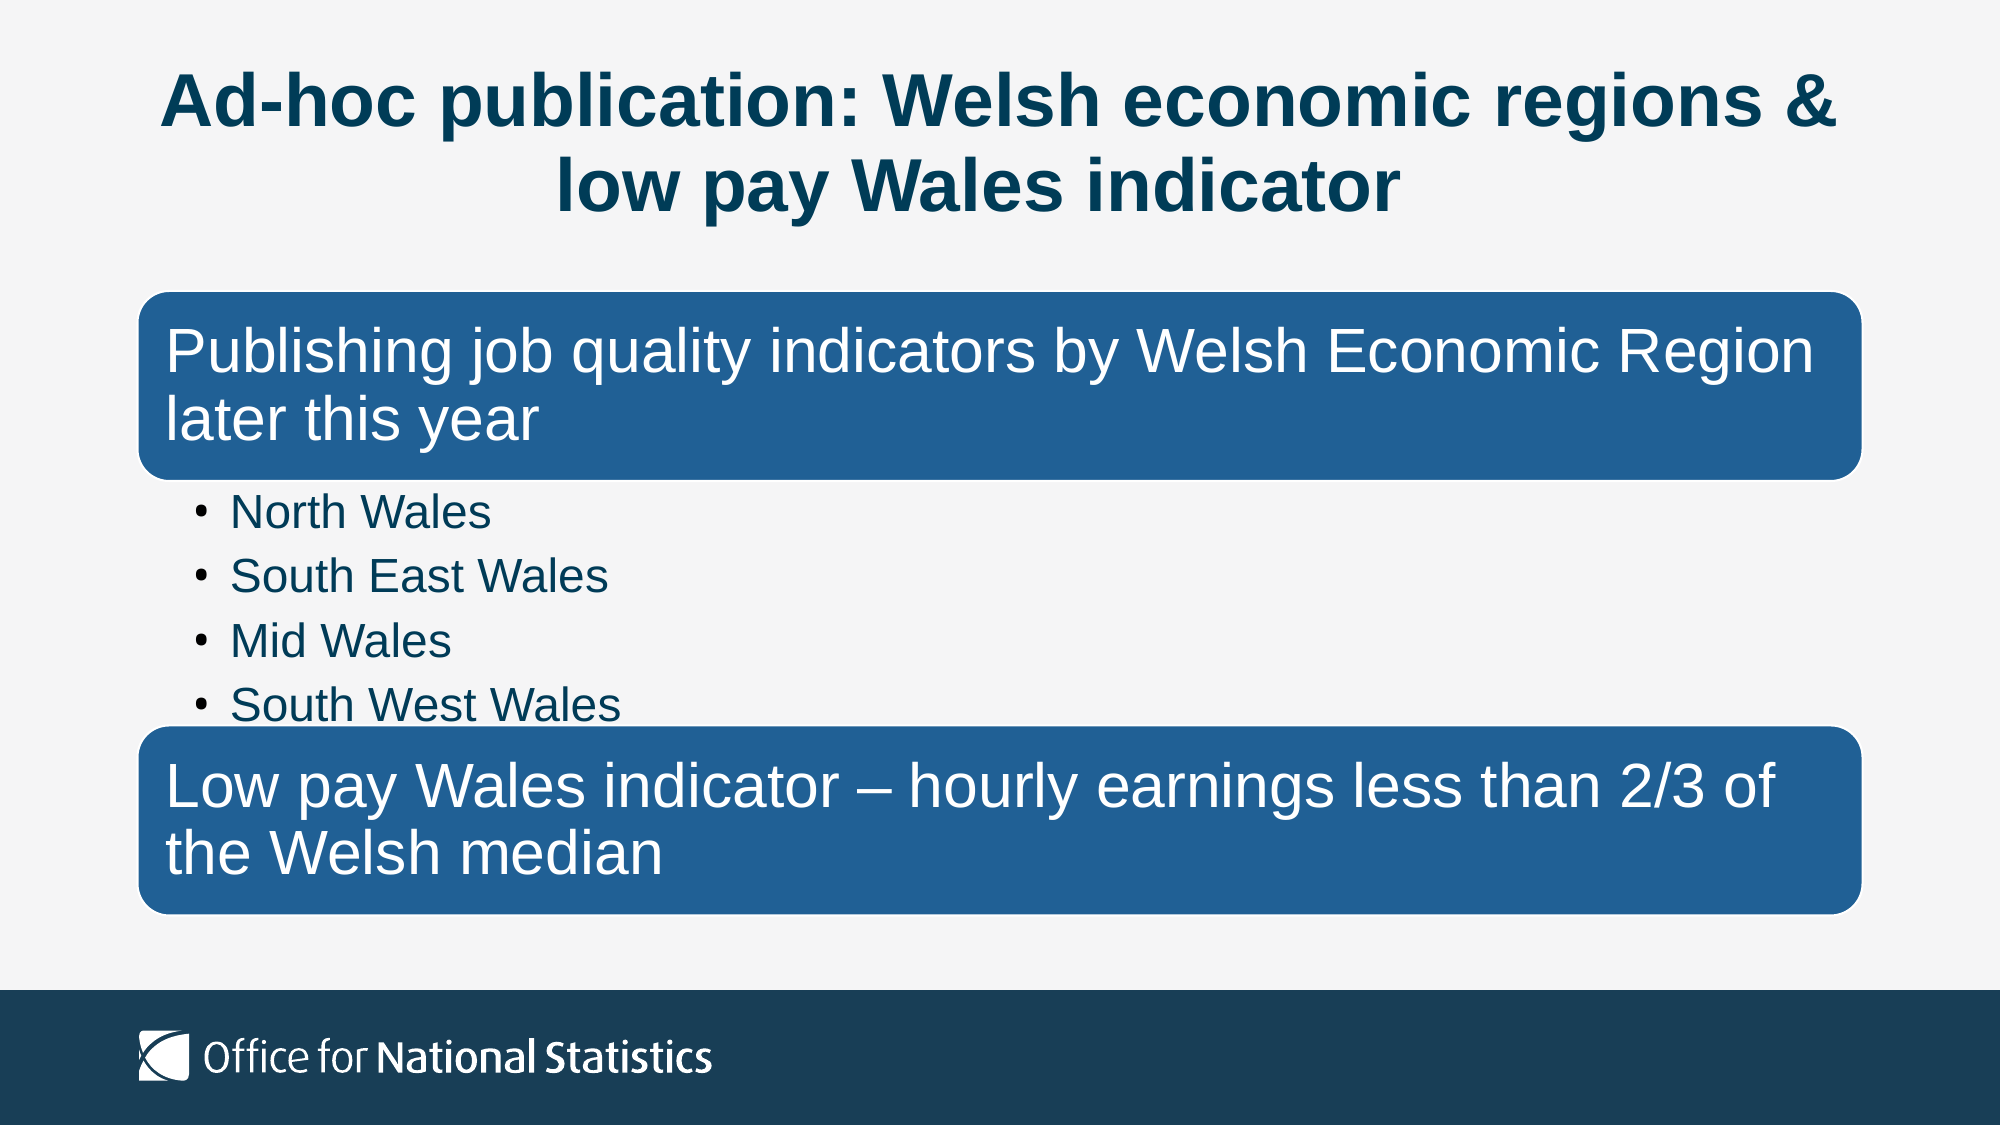

# Ad-hoc publication: Welsh economic regions & low pay Wales indicator
Publishing job quality indicators by Welsh Economic Region later this year
North Wales
South East Wales
Mid Wales
South West Wales
Low pay Wales indicator – hourly earnings less than 2/3 of the Welsh median